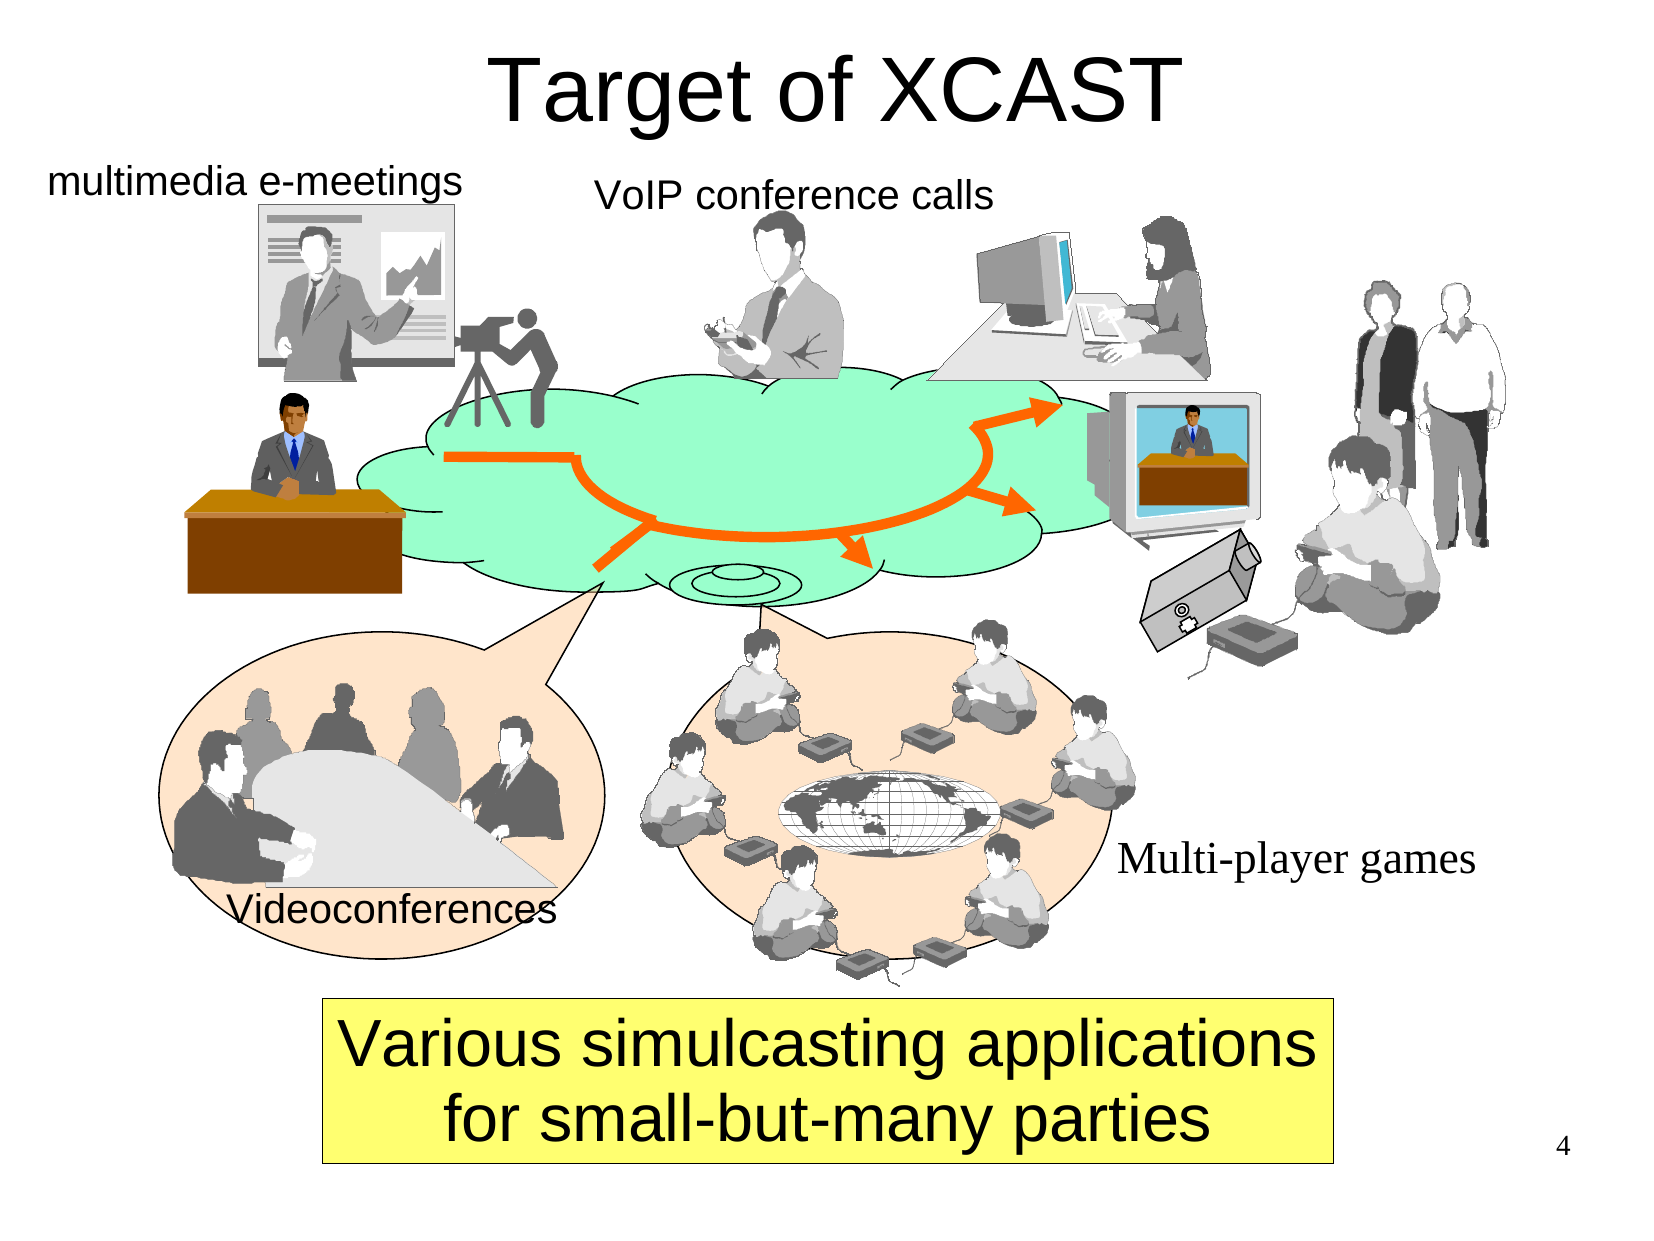

Target of XCAST
multimedia e-meetings
VoIP conference calls
Multi-player games
Videoconferences
Various simulcasting applications
for small-but-many parties
4